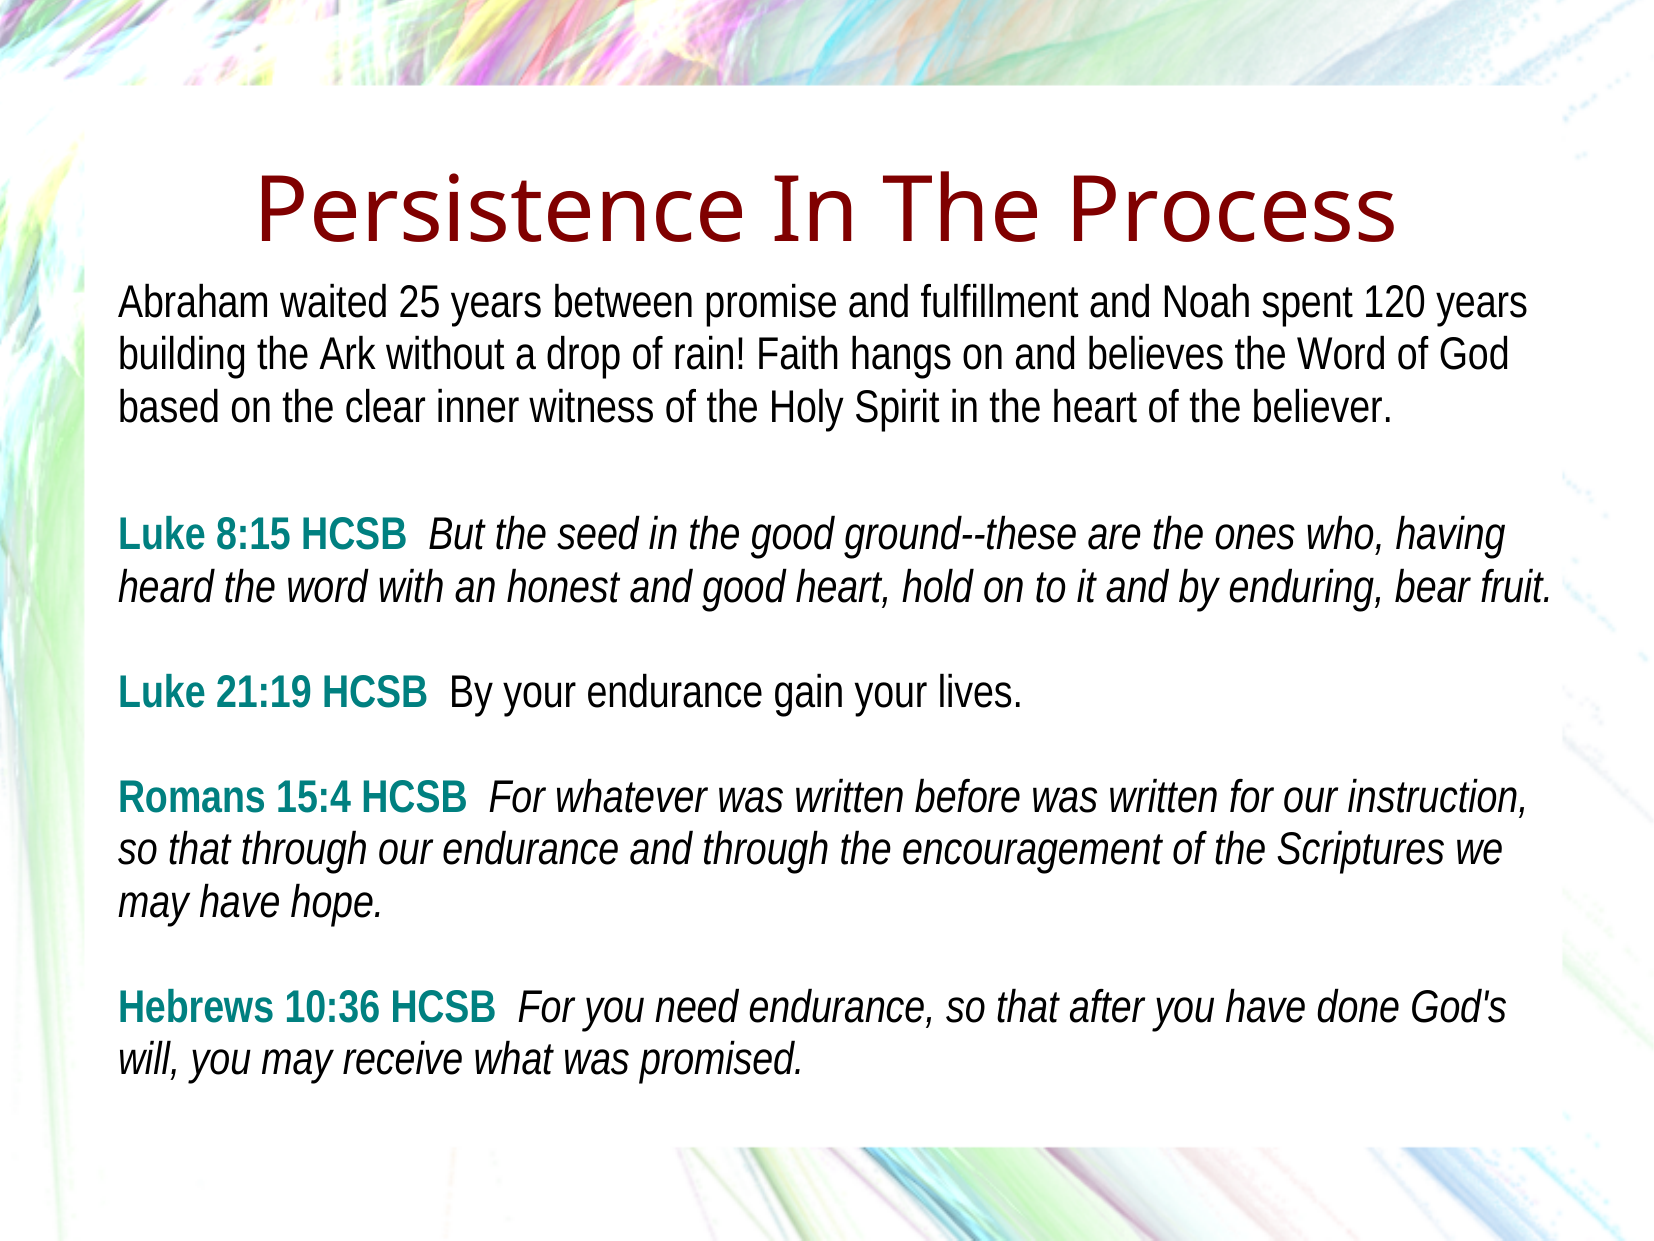

# Persistence In The Process
Abraham waited 25 years between promise and fulfillment and Noah spent 120 years building the Ark without a drop of rain! Faith hangs on and believes the Word of God based on the clear inner witness of the Holy Spirit in the heart of the believer.
Luke 8:15 HCSB But the seed in the good ground--these are the ones who, having heard the word with an honest and good heart, hold on to it and by enduring, bear fruit.
Luke 21:19 HCSB By your endurance gain your lives.
Romans 15:4 HCSB For whatever was written before was written for our instruction, so that through our endurance and through the encouragement of the Scriptures we may have hope.
Hebrews 10:36 HCSB For you need endurance, so that after you have done God's will, you may receive what was promised.